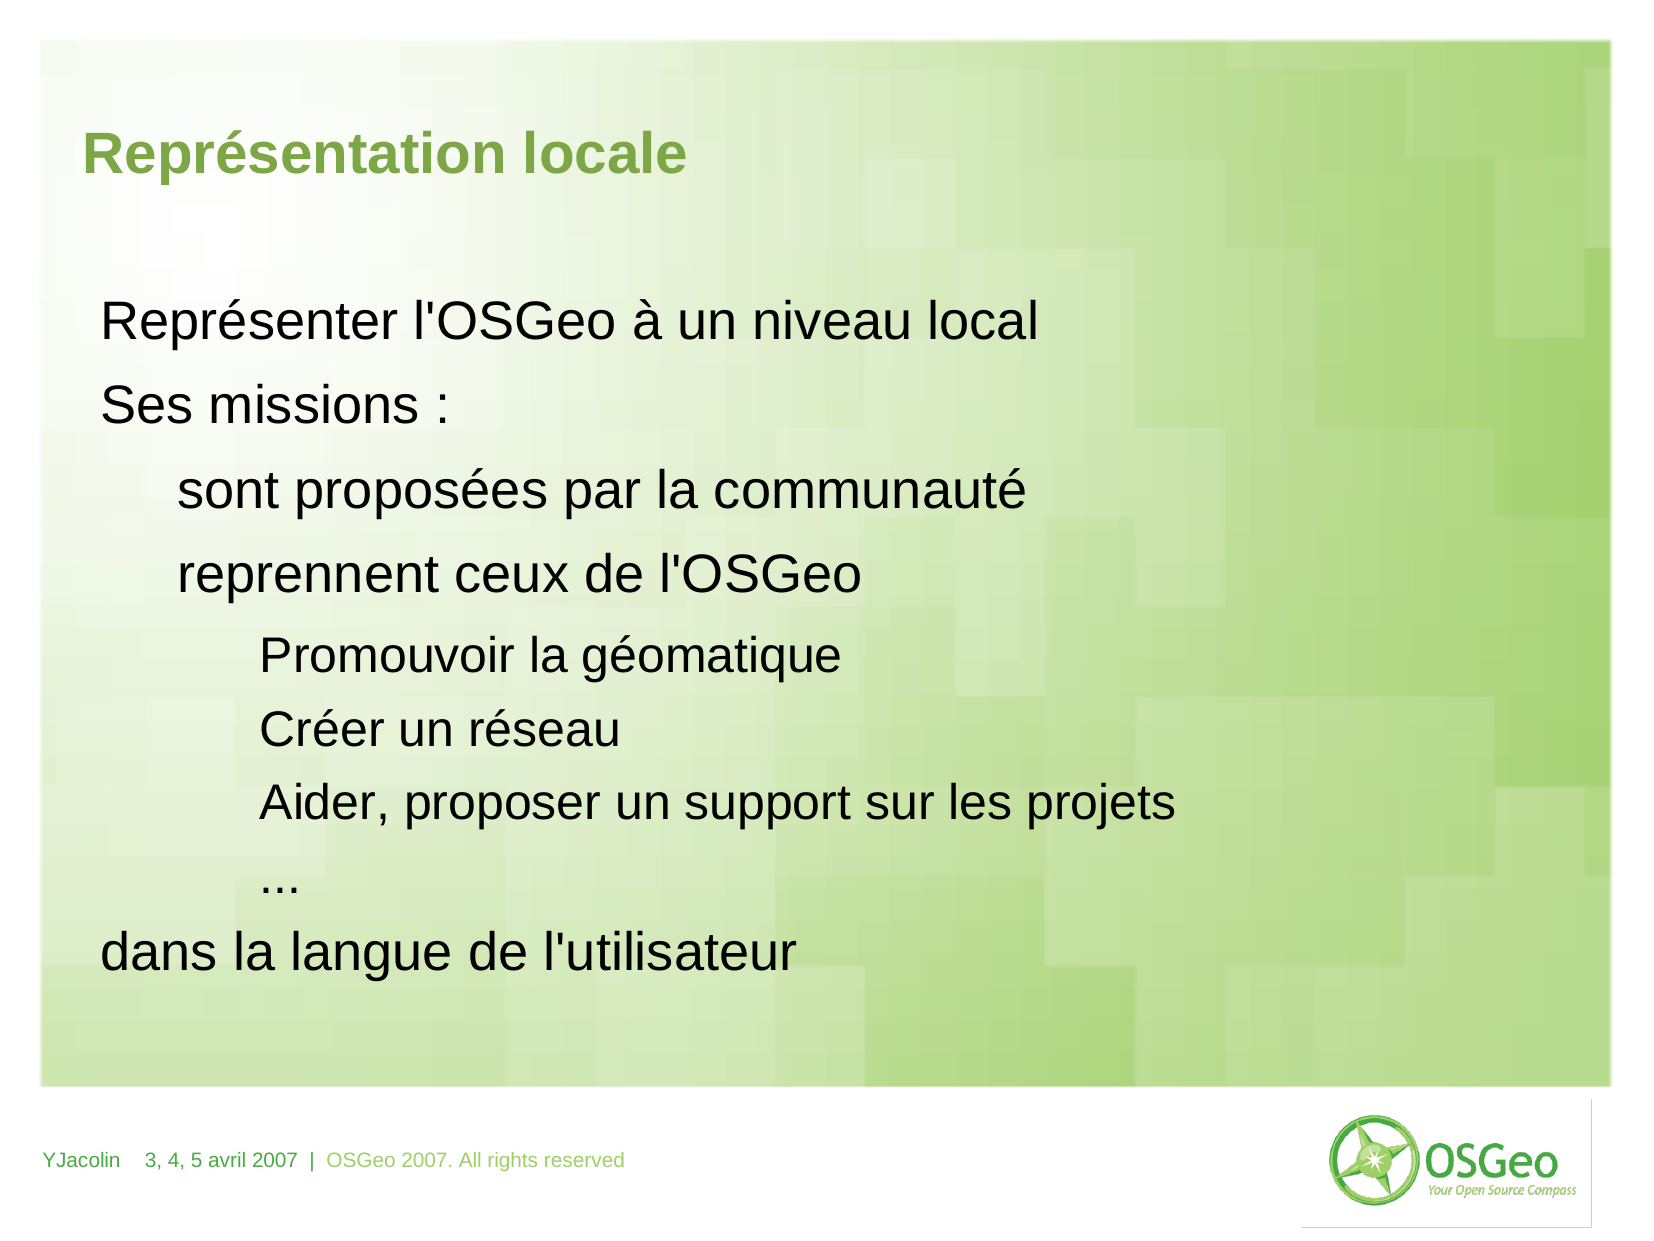

# Représentation locale
Représenter l'OSGeo à un niveau local
Ses missions :
sont proposées par la communauté
reprennent ceux de l'OSGeo
Promouvoir la géomatique
Créer un réseau
Aider, proposer un support sur les projets
...
dans la langue de l'utilisateur